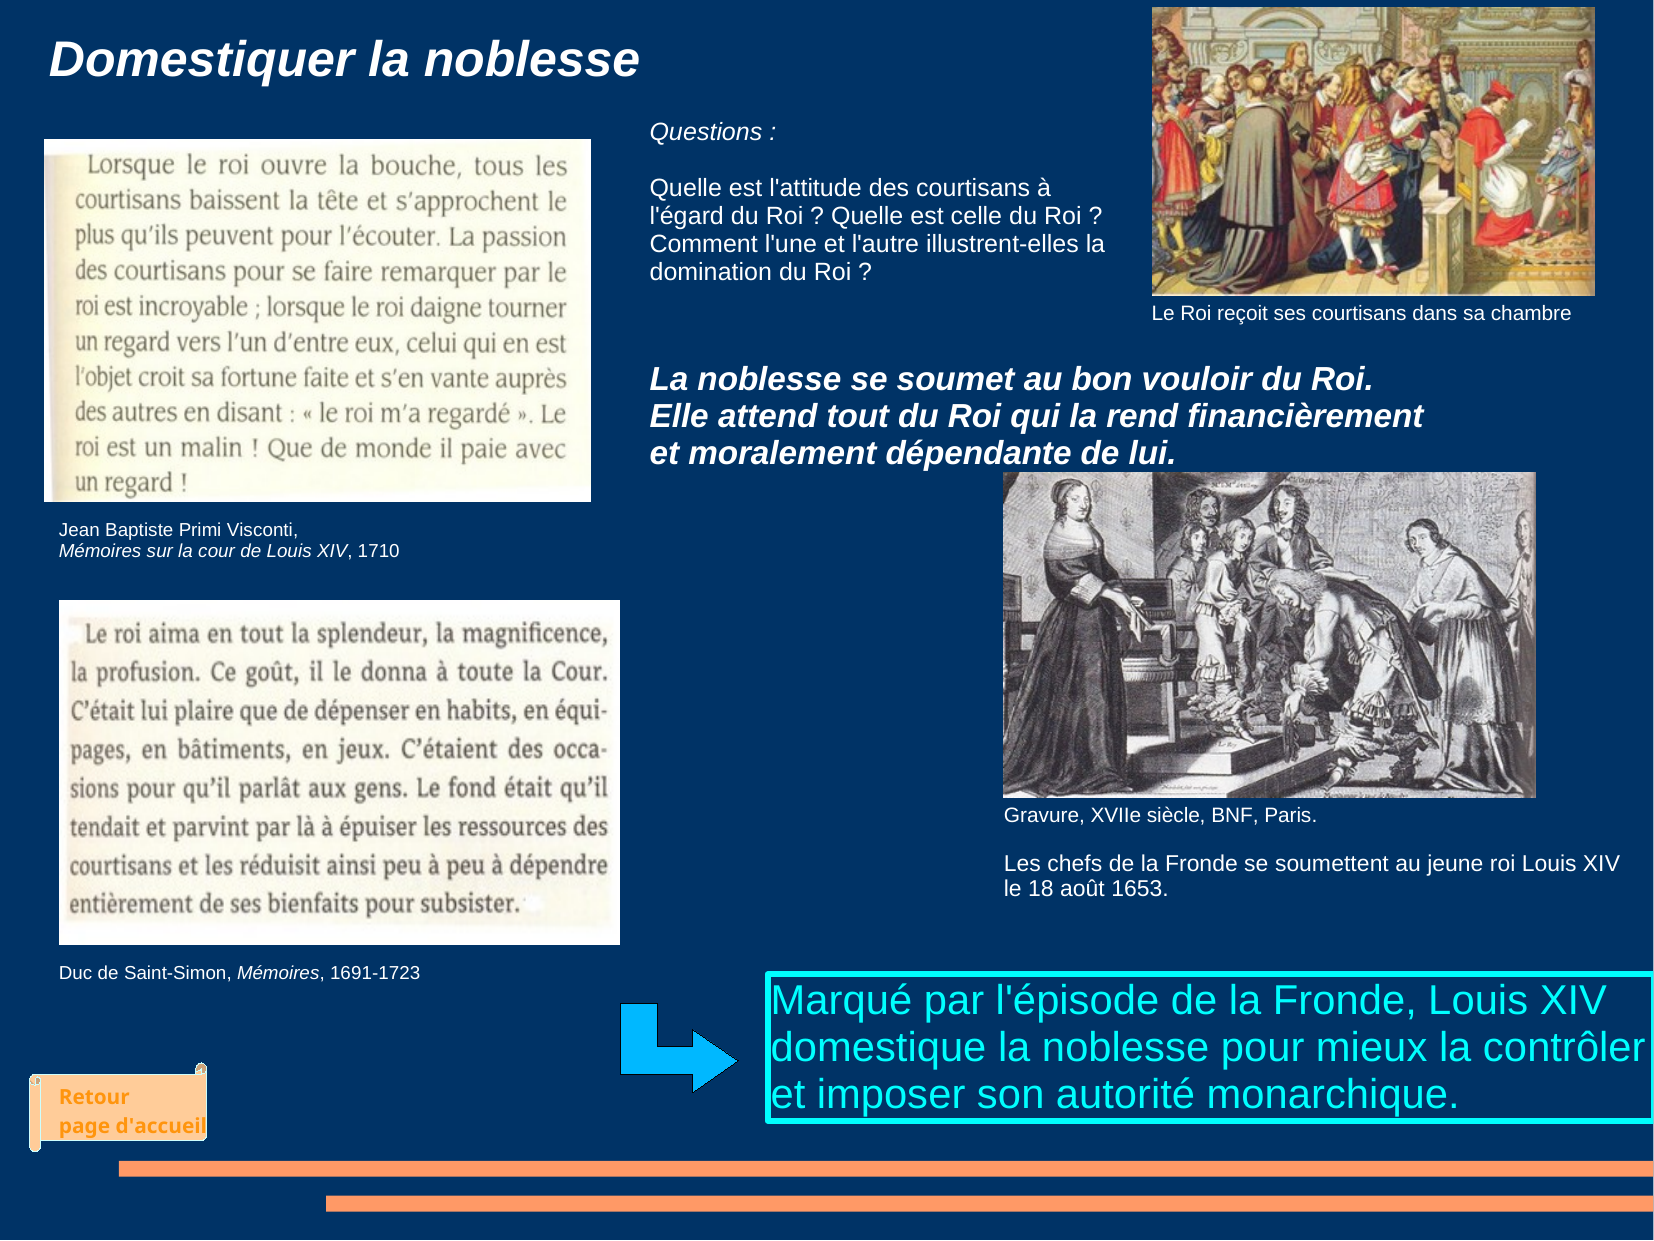

# Domestiquer la noblesse
Questions :
Quelle est l'attitude des courtisans à l'égard du Roi ? Quelle est celle du Roi ?
Comment l'une et l'autre illustrent-elles la domination du Roi ?
Le Roi reçoit ses courtisans dans sa chambre
La noblesse se soumet au bon vouloir du Roi.
Elle attend tout du Roi qui la rend financièrement et moralement dépendante de lui.
Jean Baptiste Primi Visconti,
Mémoires sur la cour de Louis XIV, 1710
Gravure, XVIIe siècle, BNF, Paris.
Les chefs de la Fronde se soumettent au jeune roi Louis XIV
le 18 août 1653.
Duc de Saint-Simon, Mémoires, 1691-1723
Marqué par l'épisode de la Fronde, Louis XIV domestique la noblesse pour mieux la contrôler et imposer son autorité monarchique.
Retour
page d'accueil